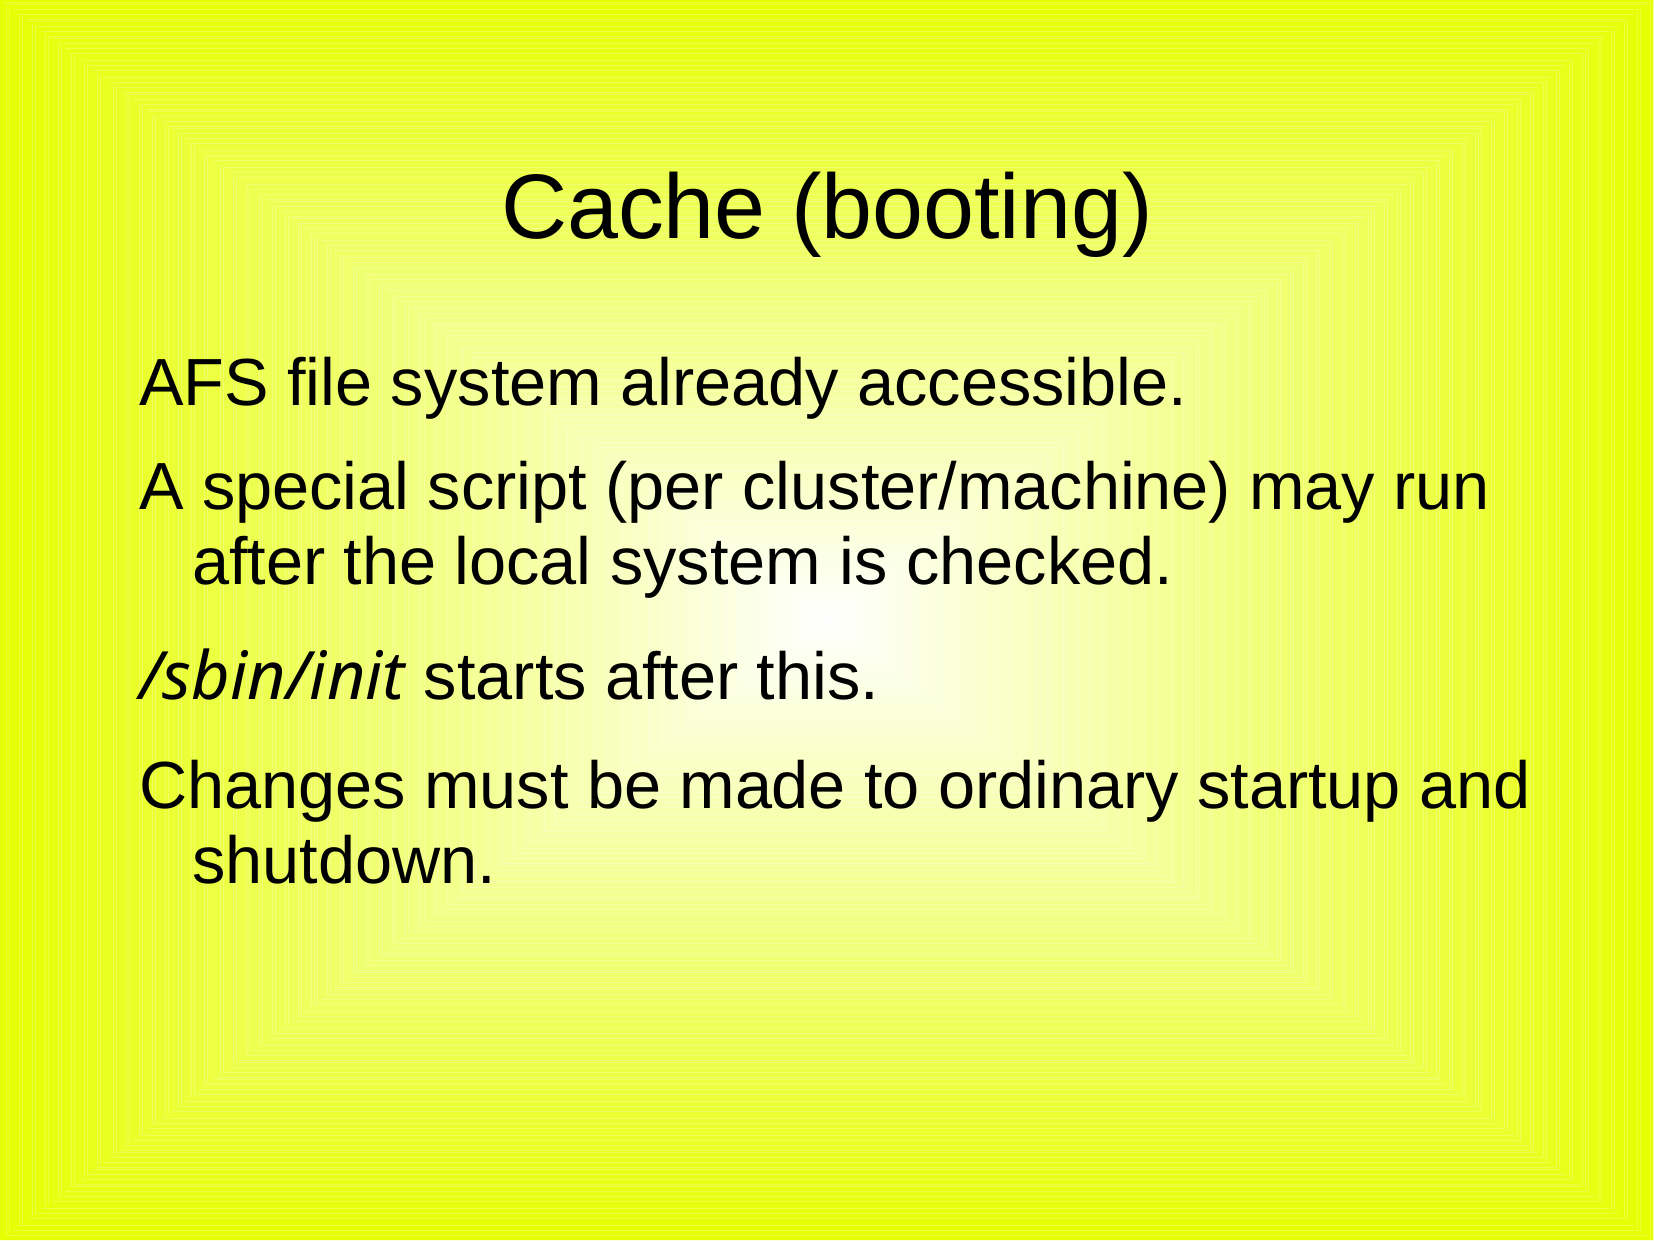

# Cache (booting)
AFS file system already accessible.
A special script (per cluster/machine) may run after the local system is checked.
/sbin/init starts after this.
Changes must be made to ordinary startup and shutdown.